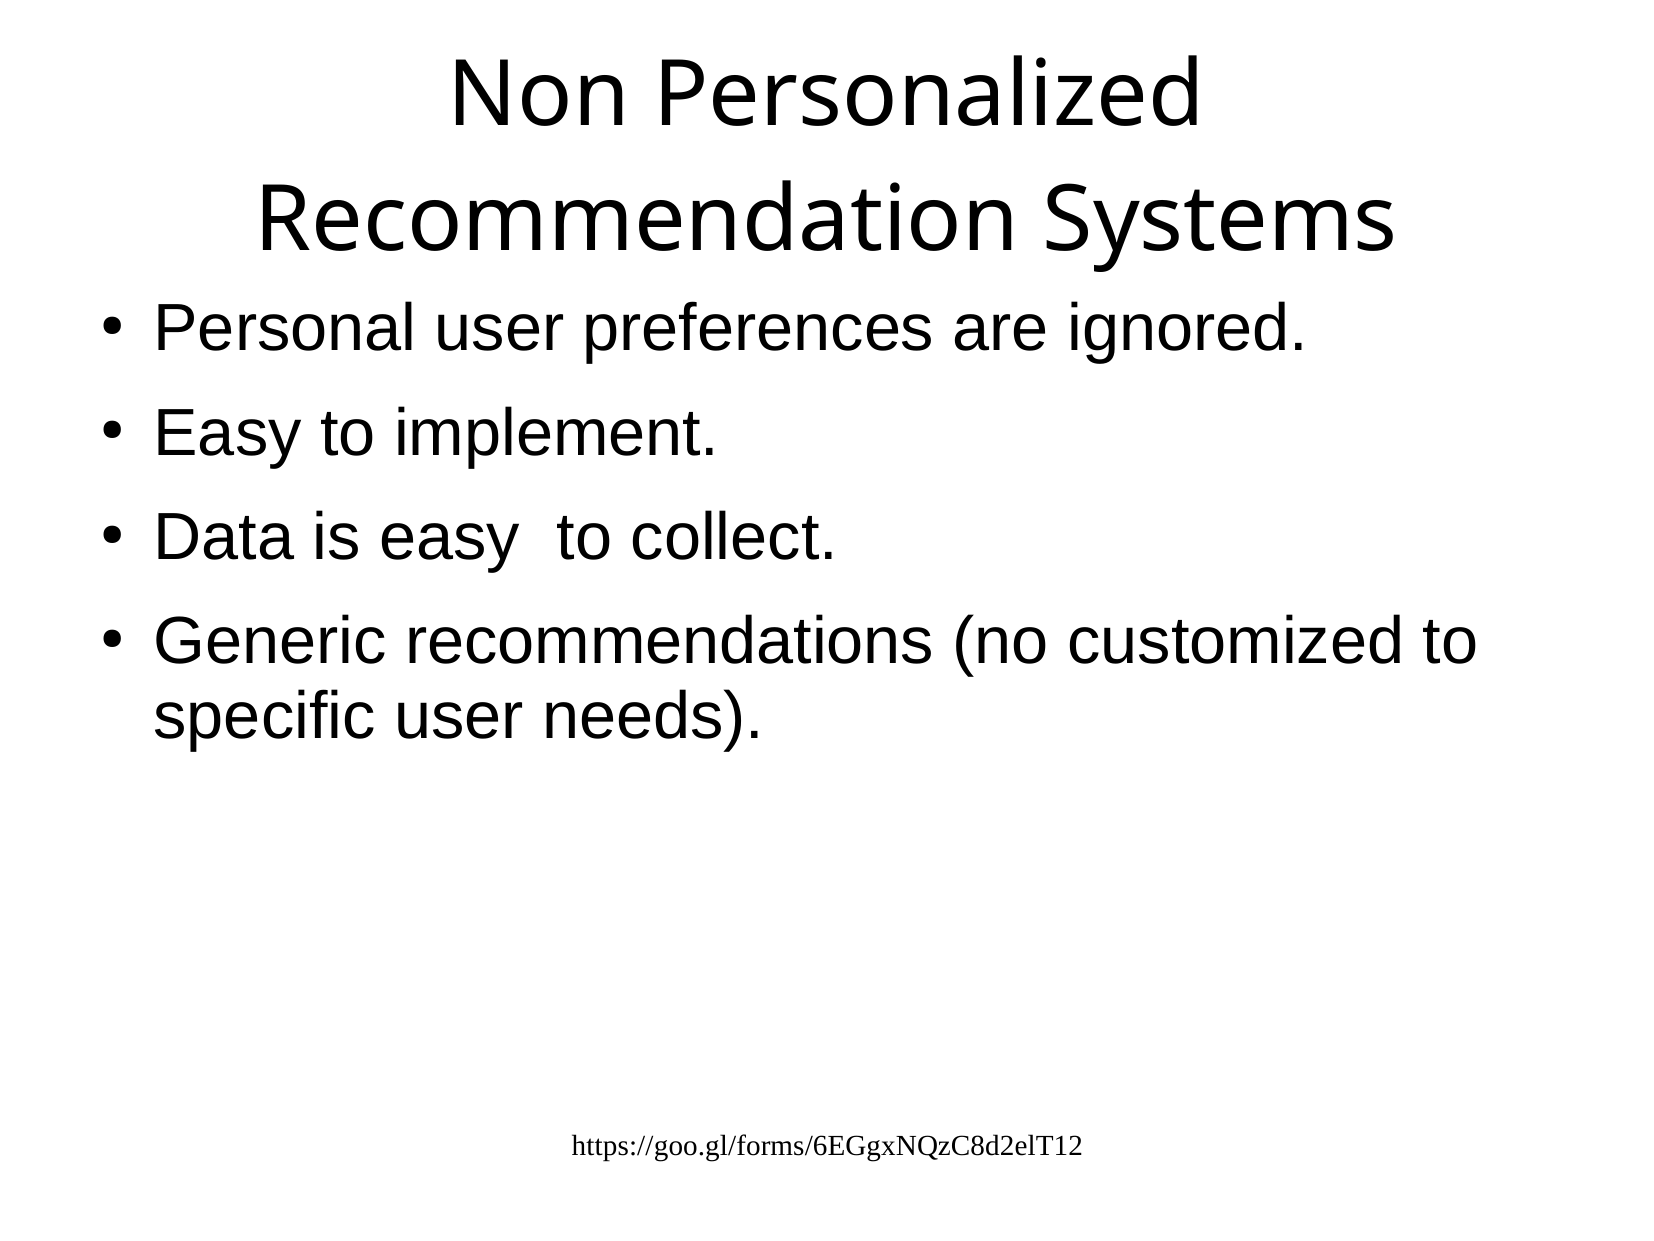

# Non Personalized Recommendation Systems
Personal user preferences are ignored.
Easy to implement.
Data is easy to collect.
Generic recommendations (no customized to specific user needs).
https://goo.gl/forms/6EGgxNQzC8d2elT12